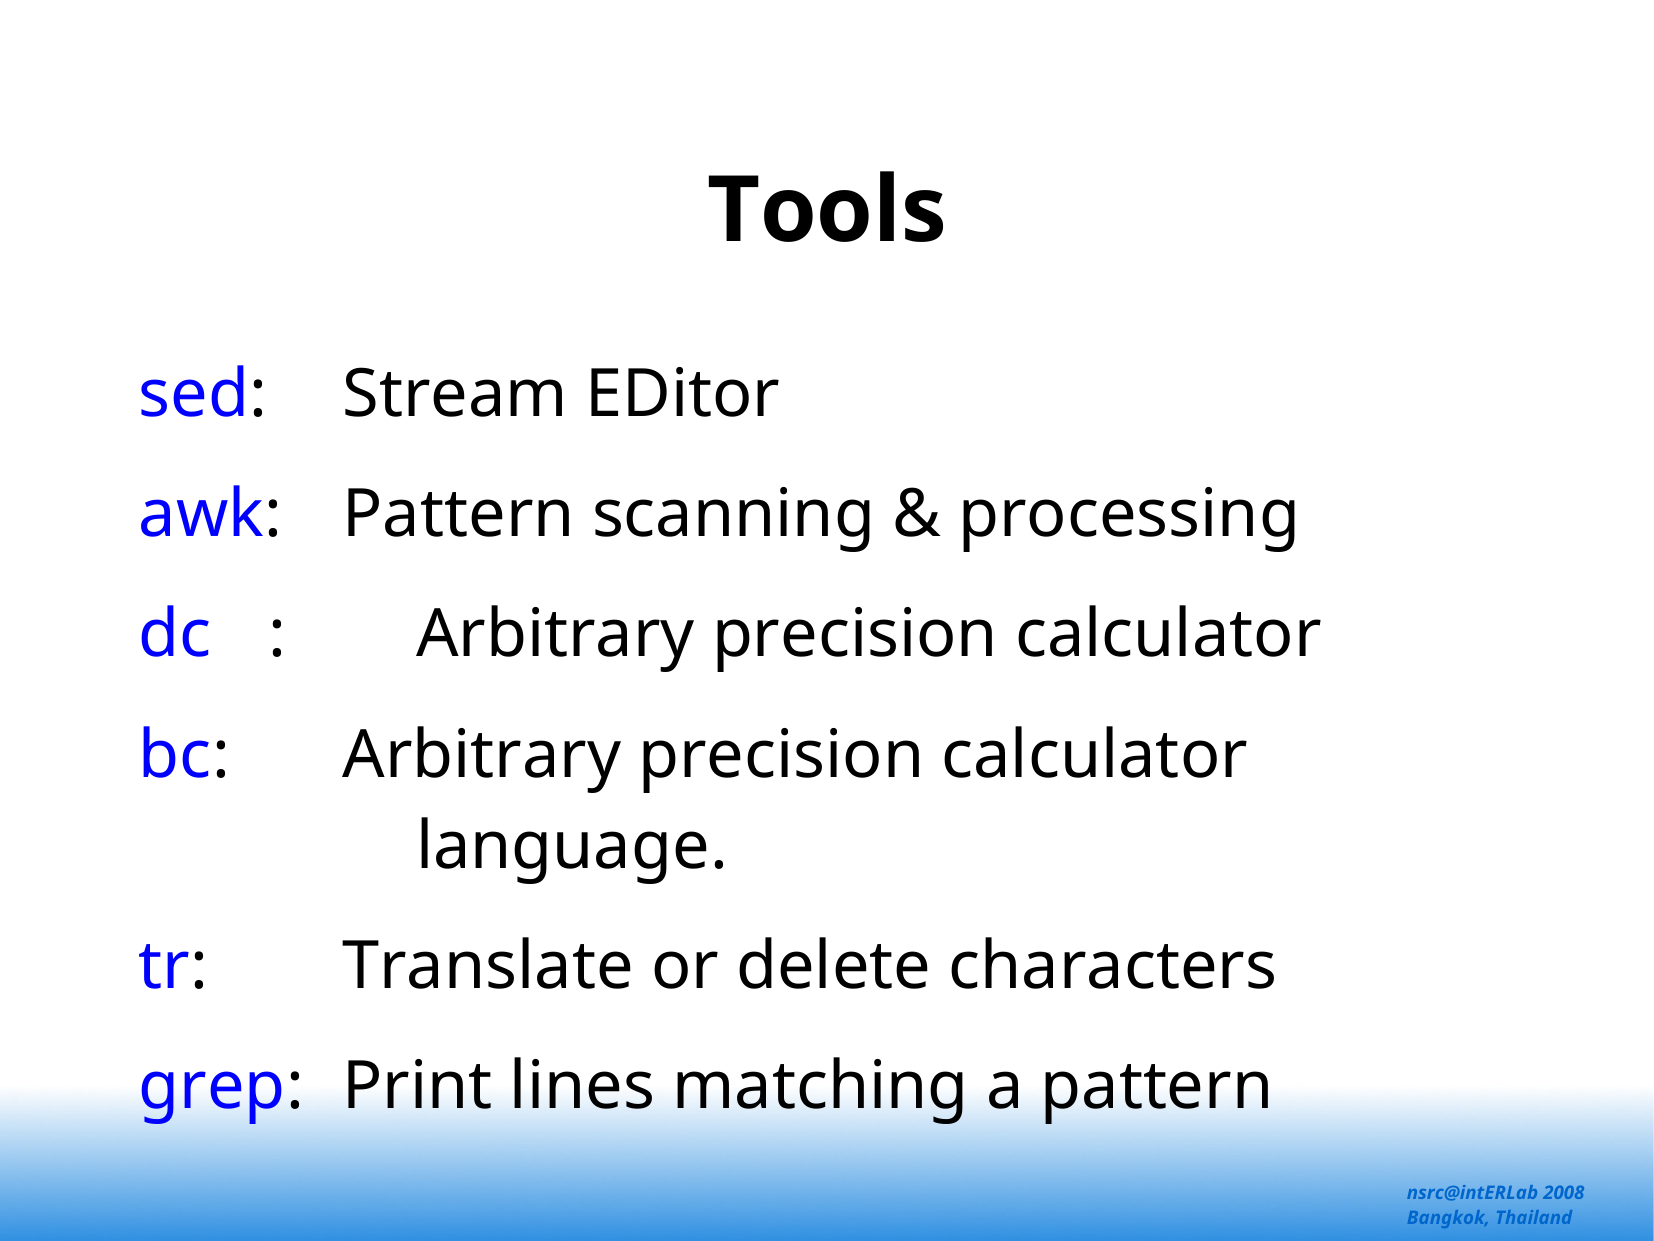

# Tools
sed:		Stream EDitor
awk:	Pattern scanning & processing
dc	:		Arbitrary precision calculator
bc:		Arbitrary precision calculator
	 			language.
tr:		Translate or delete characters
grep:	Print lines matching a pattern